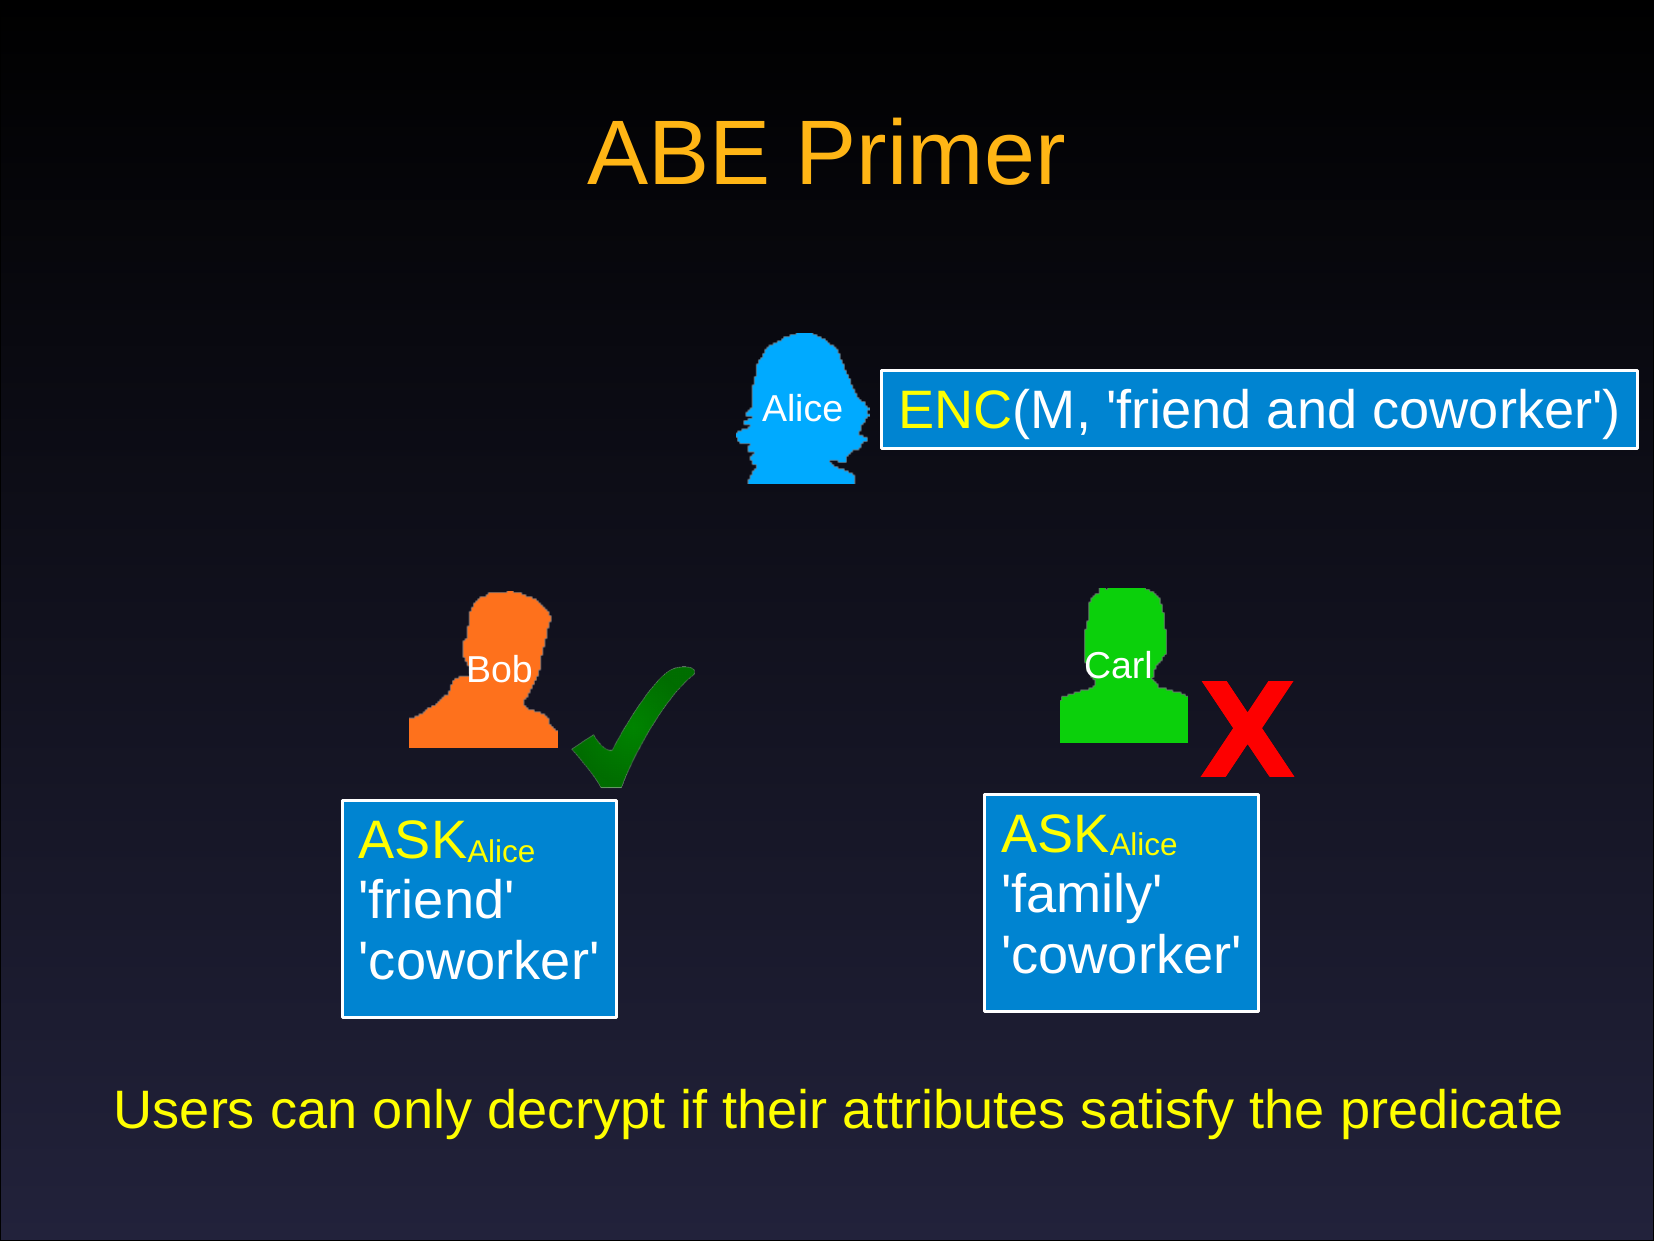

# ABE Primer
Alice
ENC(M, 'friend and coworker')
Carl
 Bob
ASKAlice
'family'
'coworker'
ASKAlice
'friend'
'coworker'
Users can only decrypt if their attributes satisfy the predicate